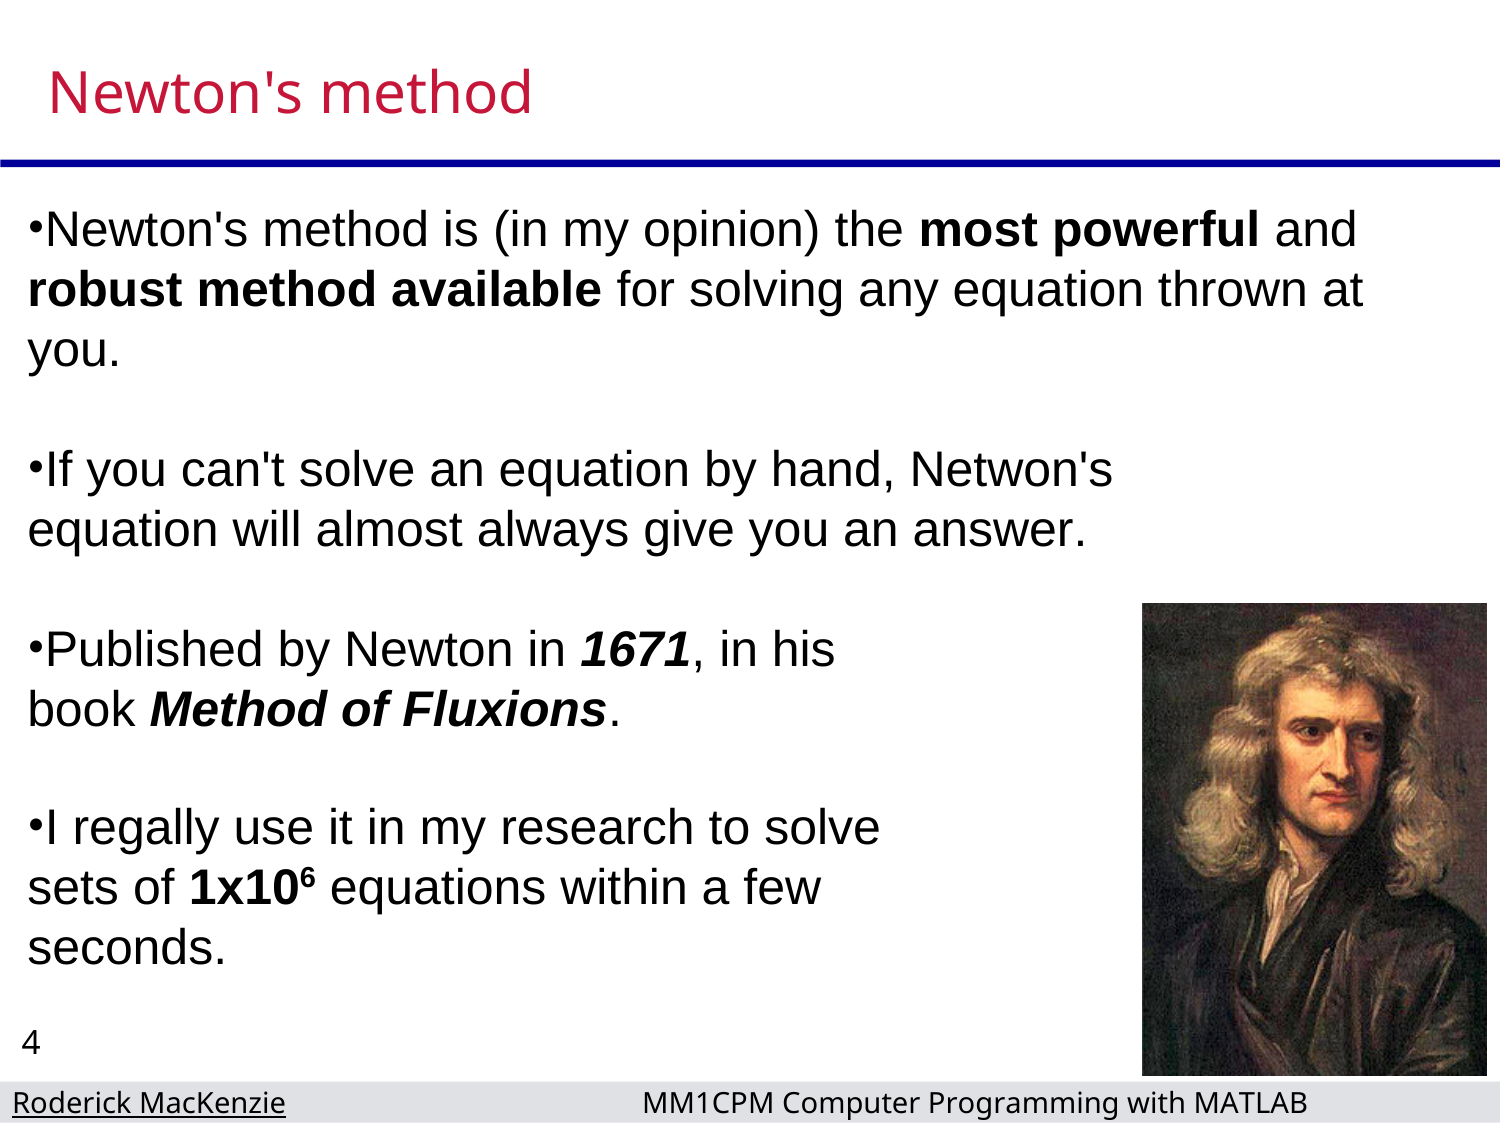

# Newton's method
Newton's method is (in my opinion) the most powerful and robust method available for solving any equation thrown at you.
If you can't solve an equation by hand, Netwon's
equation will almost always give you an answer.
Published by Newton in 1671, in his
book Method of Fluxions.
I regally use it in my research to solve sets of 1x106 equations within a few seconds.